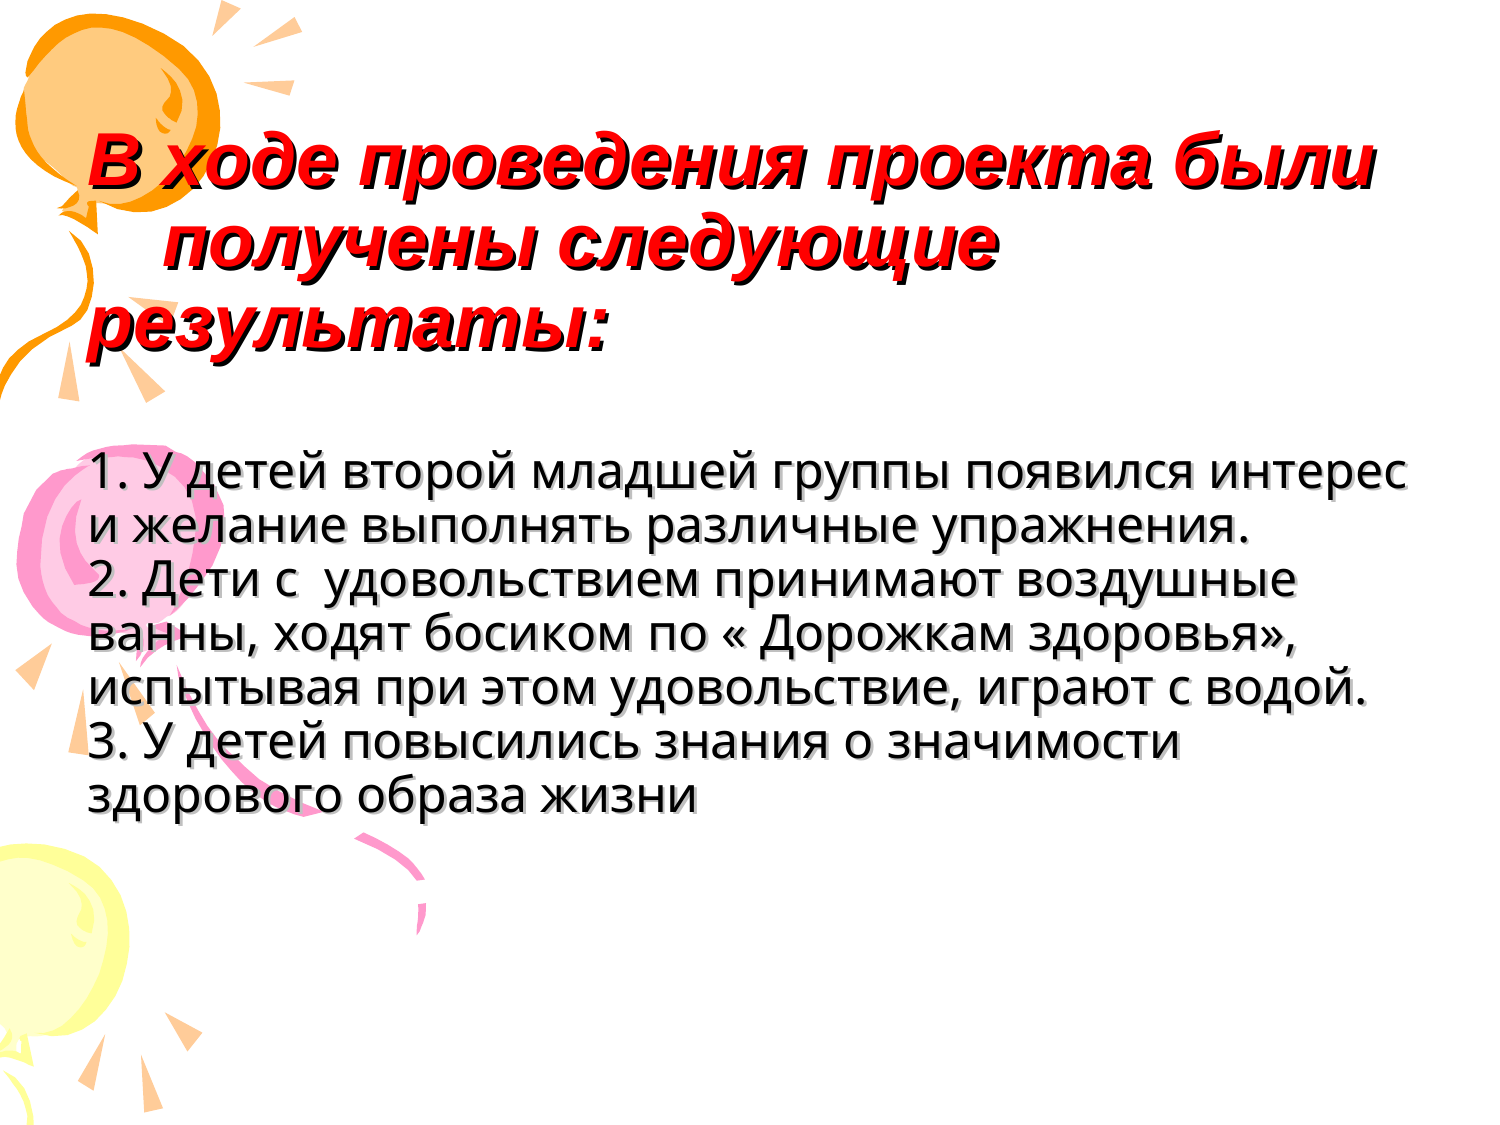

# В ходе проведения проекта были 	получены следующие 				результаты: 1. У детей второй младшей группы появился интерес и желание выполнять различные упражнения. 2. Дети с  удовольствием принимают воздушные ванны, ходят босиком по « Дорожкам здоровья», испытывая при этом удовольствие, играют с водой. 3. У детей повысились знания о значимости здорового образа жизни